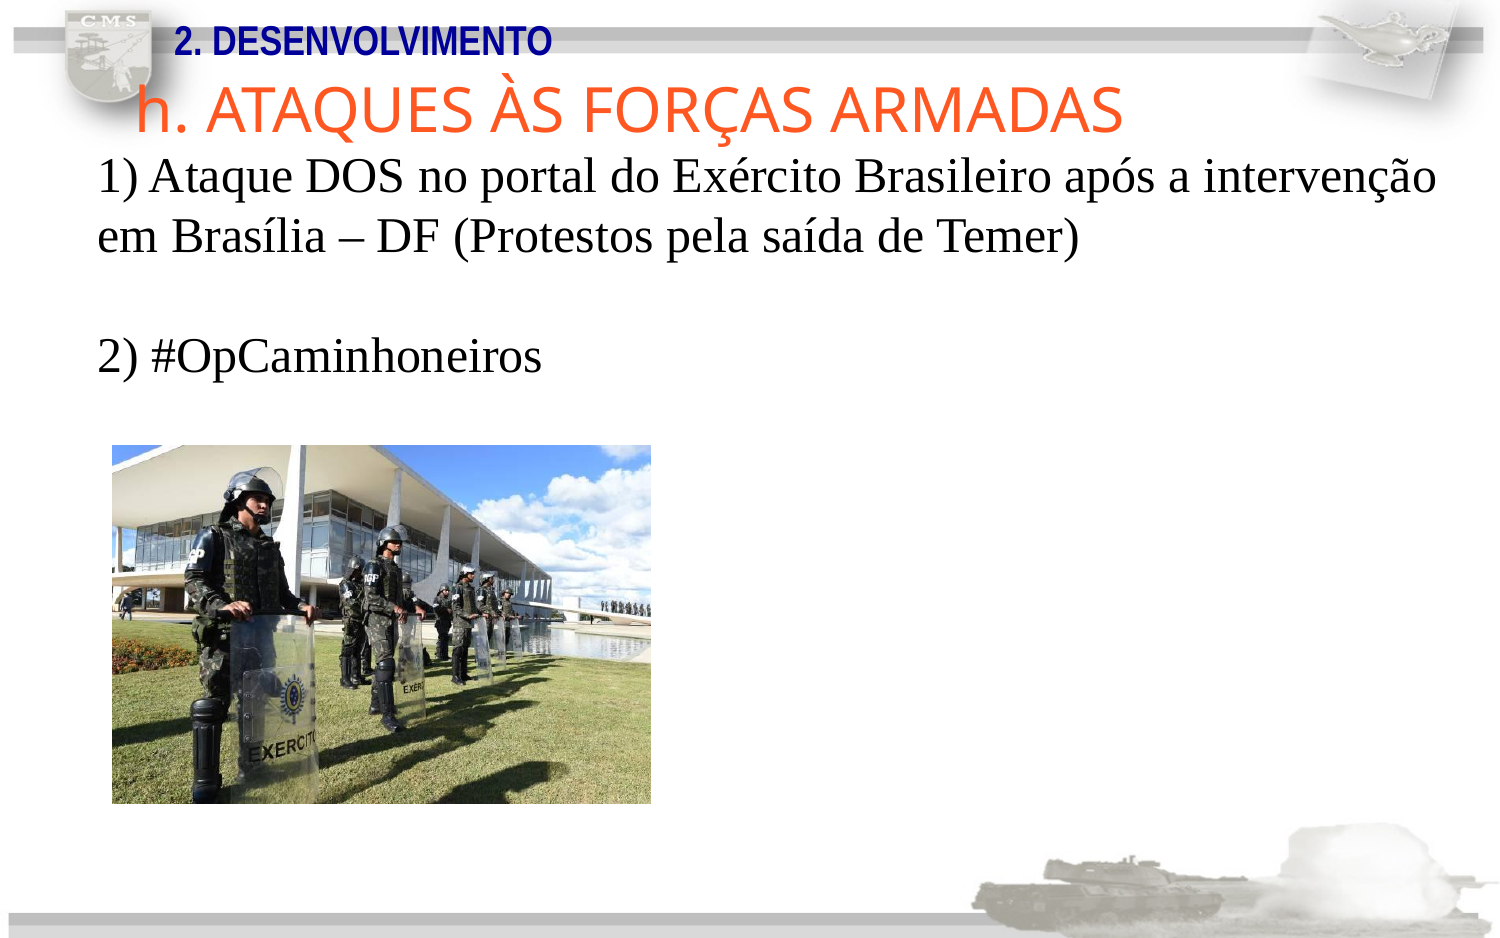

2. DESENVOLVIMENTO
h. ATAQUES ÀS FORÇAS ARMADAS
1) Ataque DOS no portal do Exército Brasileiro após a intervenção em Brasília – DF (Protestos pela saída de Temer)
2) #OpCaminhoneiros